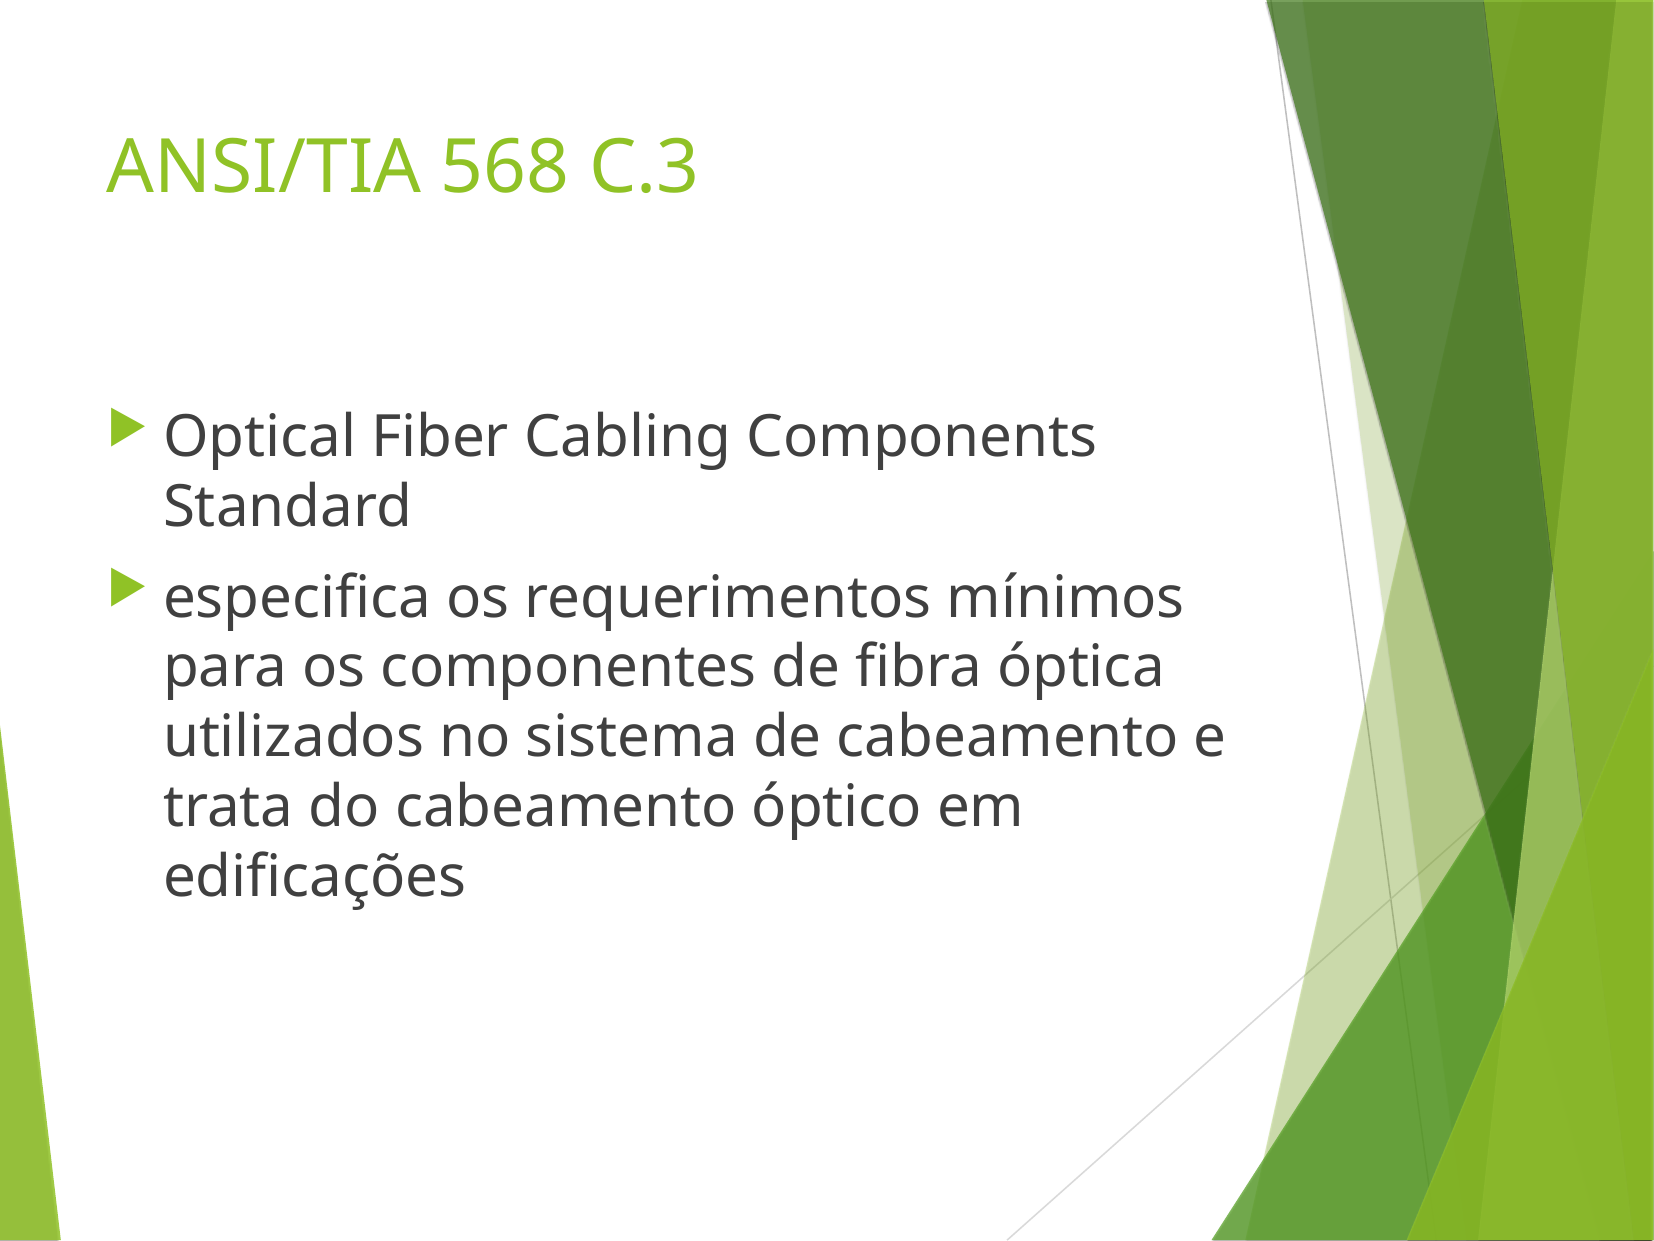

# ANSI/TIA 568 C.3
Optical Fiber Cabling Components Standard
especifica os requerimentos mínimos para os componentes de fibra óptica utilizados no sistema de cabeamento e trata do cabeamento óptico em edificações